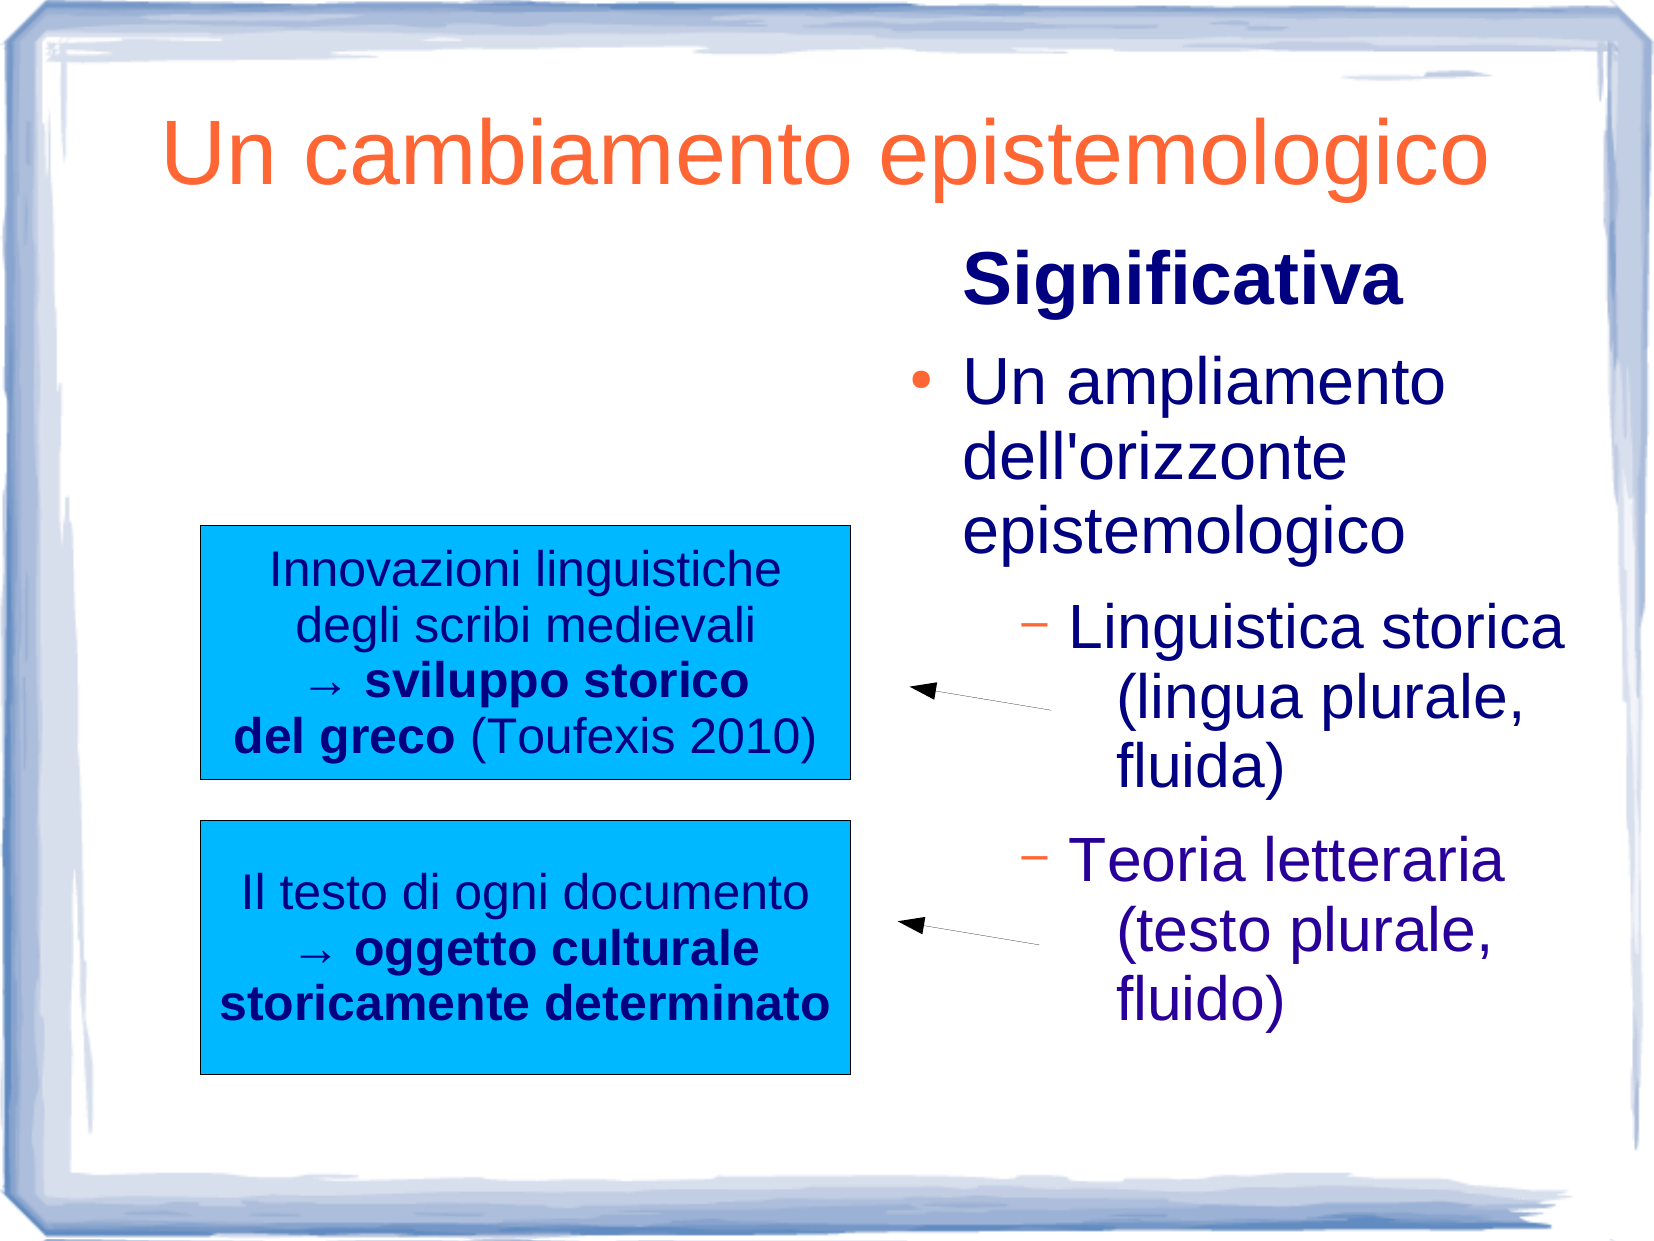

# Un cambiamento epistemologico
Significativa
Un ampliamento dell'orizzonte epistemologico
Linguistica storica
(lingua plurale, fluida)
Teoria letteraria (testo plurale, fluido)
Innovazioni linguistiche
degli scribi medievali
→ sviluppo storico
del greco (Toufexis 2010)
Il testo di ogni documento
→ oggetto culturale
storicamente determinato